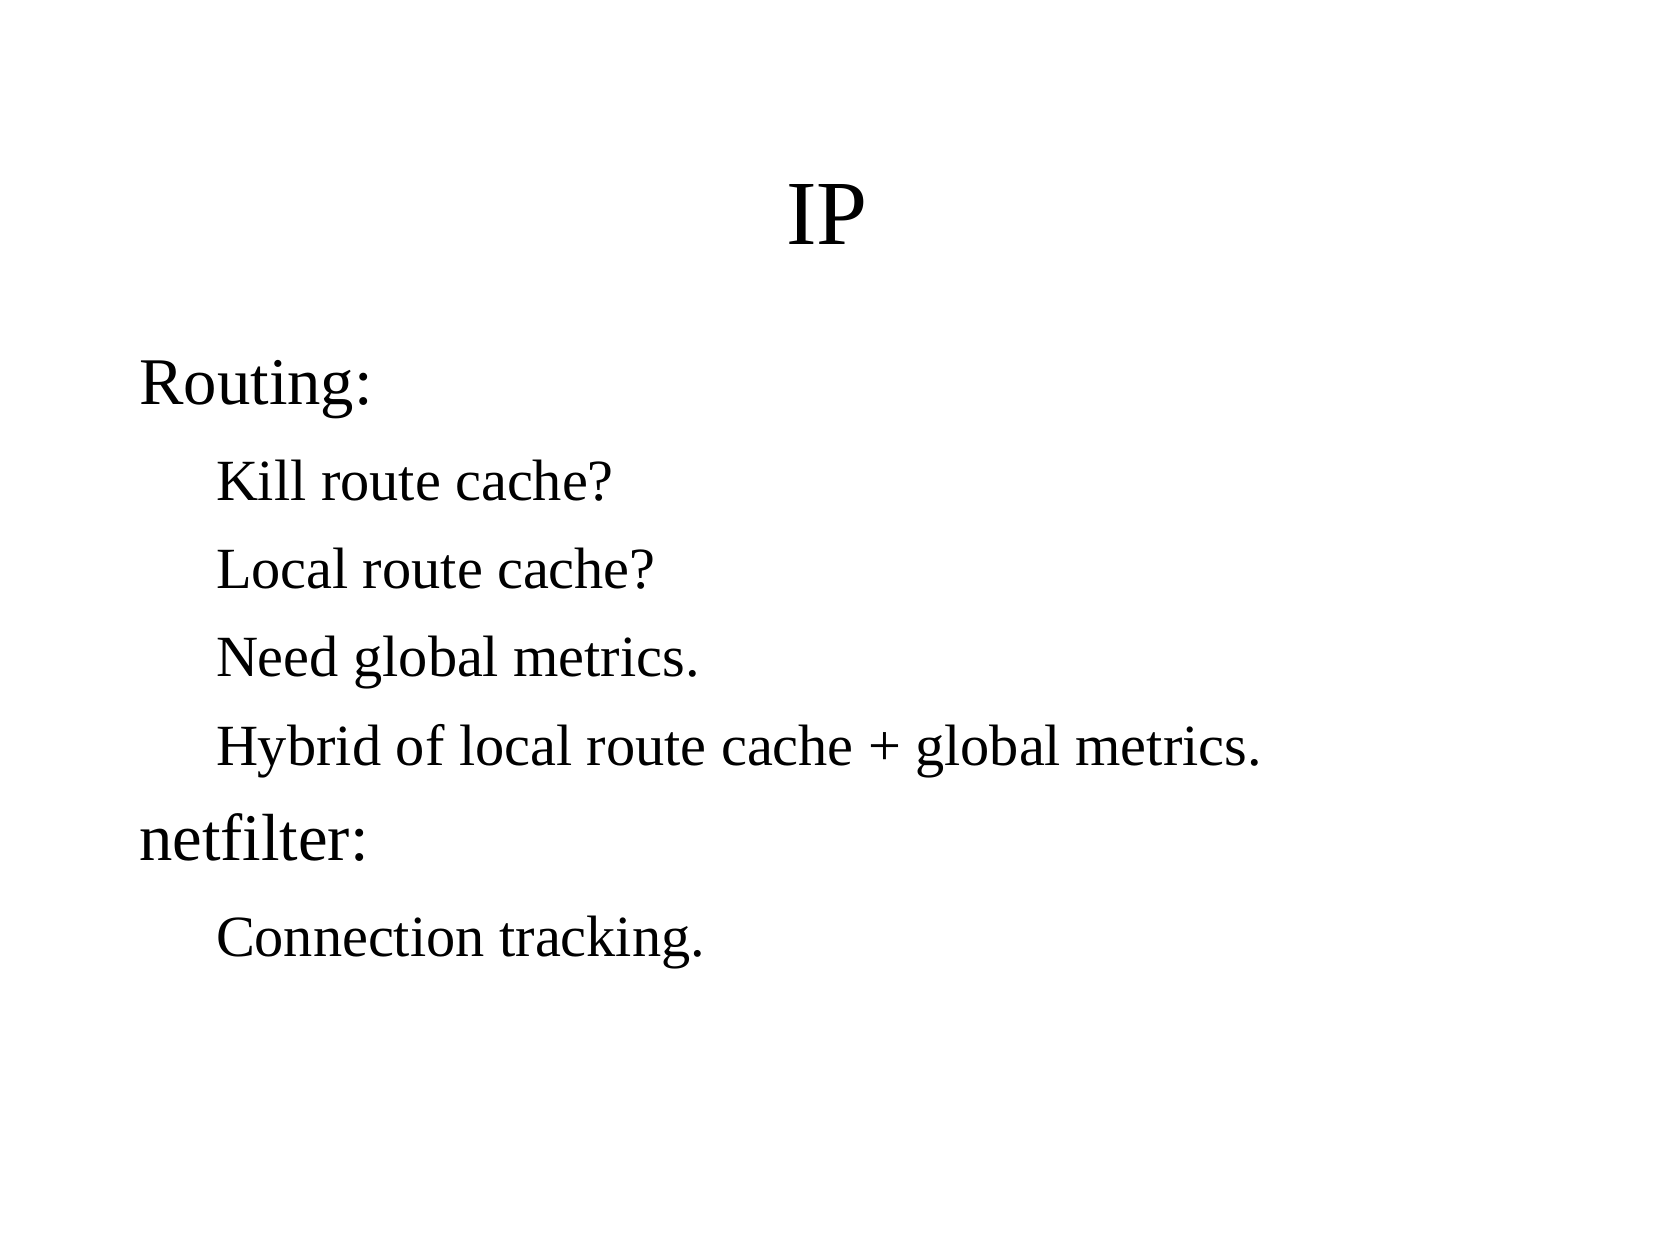

# IP
Routing:
Kill route cache?
Local route cache?
Need global metrics.
Hybrid of local route cache + global metrics.
netfilter:
Connection tracking.